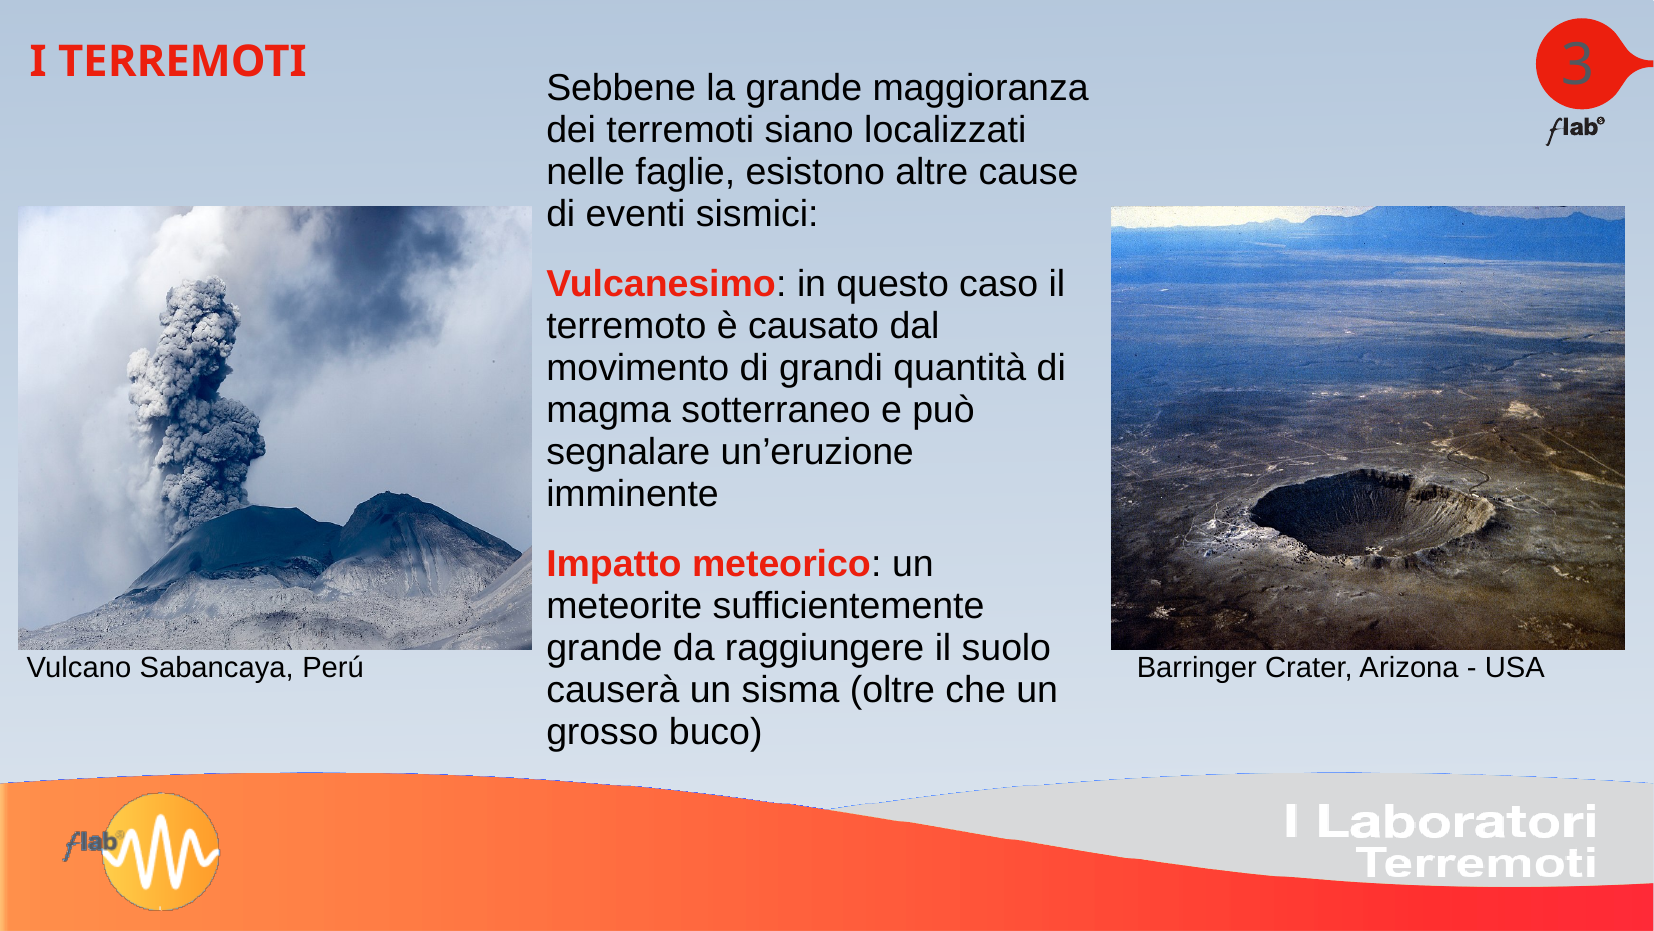

3
I TERREMOTI
Sebbene la grande maggioranza dei terremoti siano localizzati nelle faglie, esistono altre cause di eventi sismici:
Vulcanesimo: in questo caso il terremoto è causato dal movimento di grandi quantità di magma sotterraneo e può segnalare un’eruzione imminente
Impatto meteorico: un meteorite sufficientemente grande da raggiungere il suolo causerà un sisma (oltre che un grosso buco)
Vulcano Sabancaya, Perú
Barringer Crater, Arizona - USA